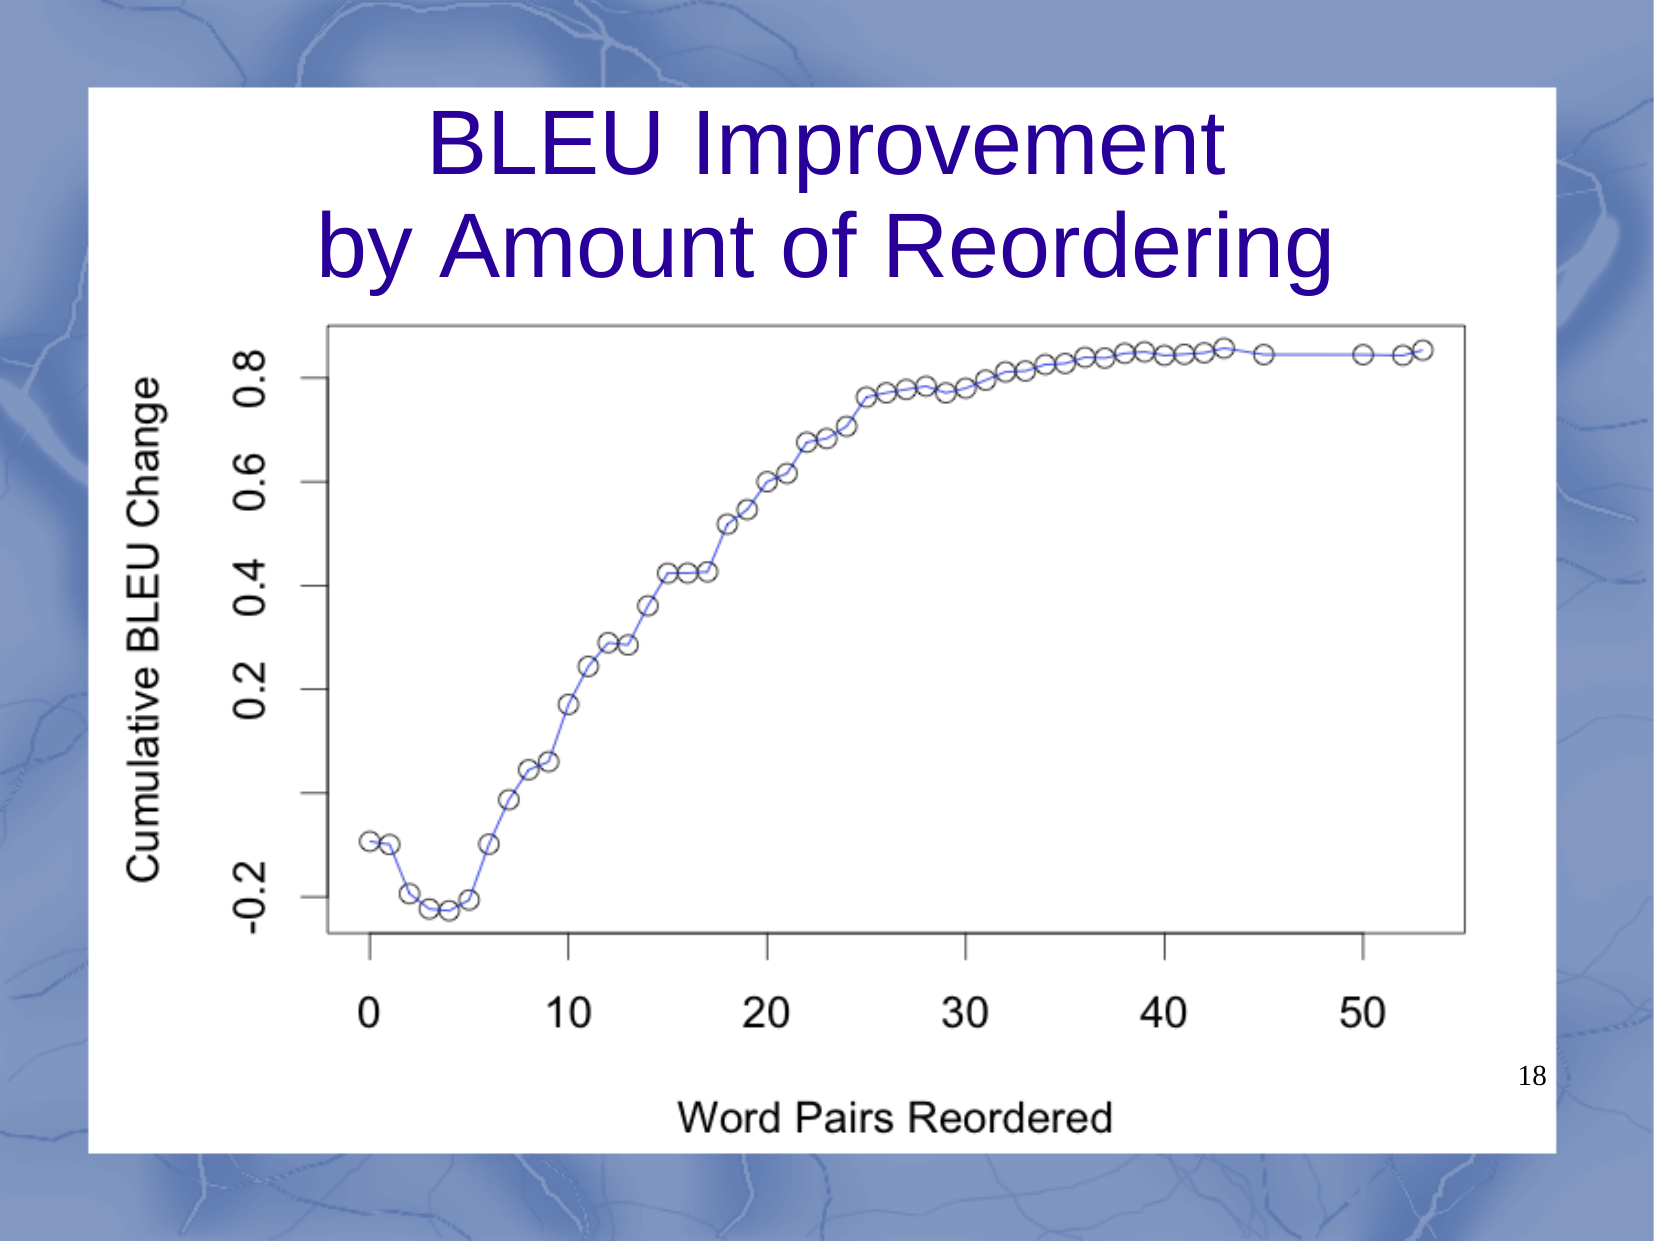

# BLEU Improvement by Amount of Reordering
18